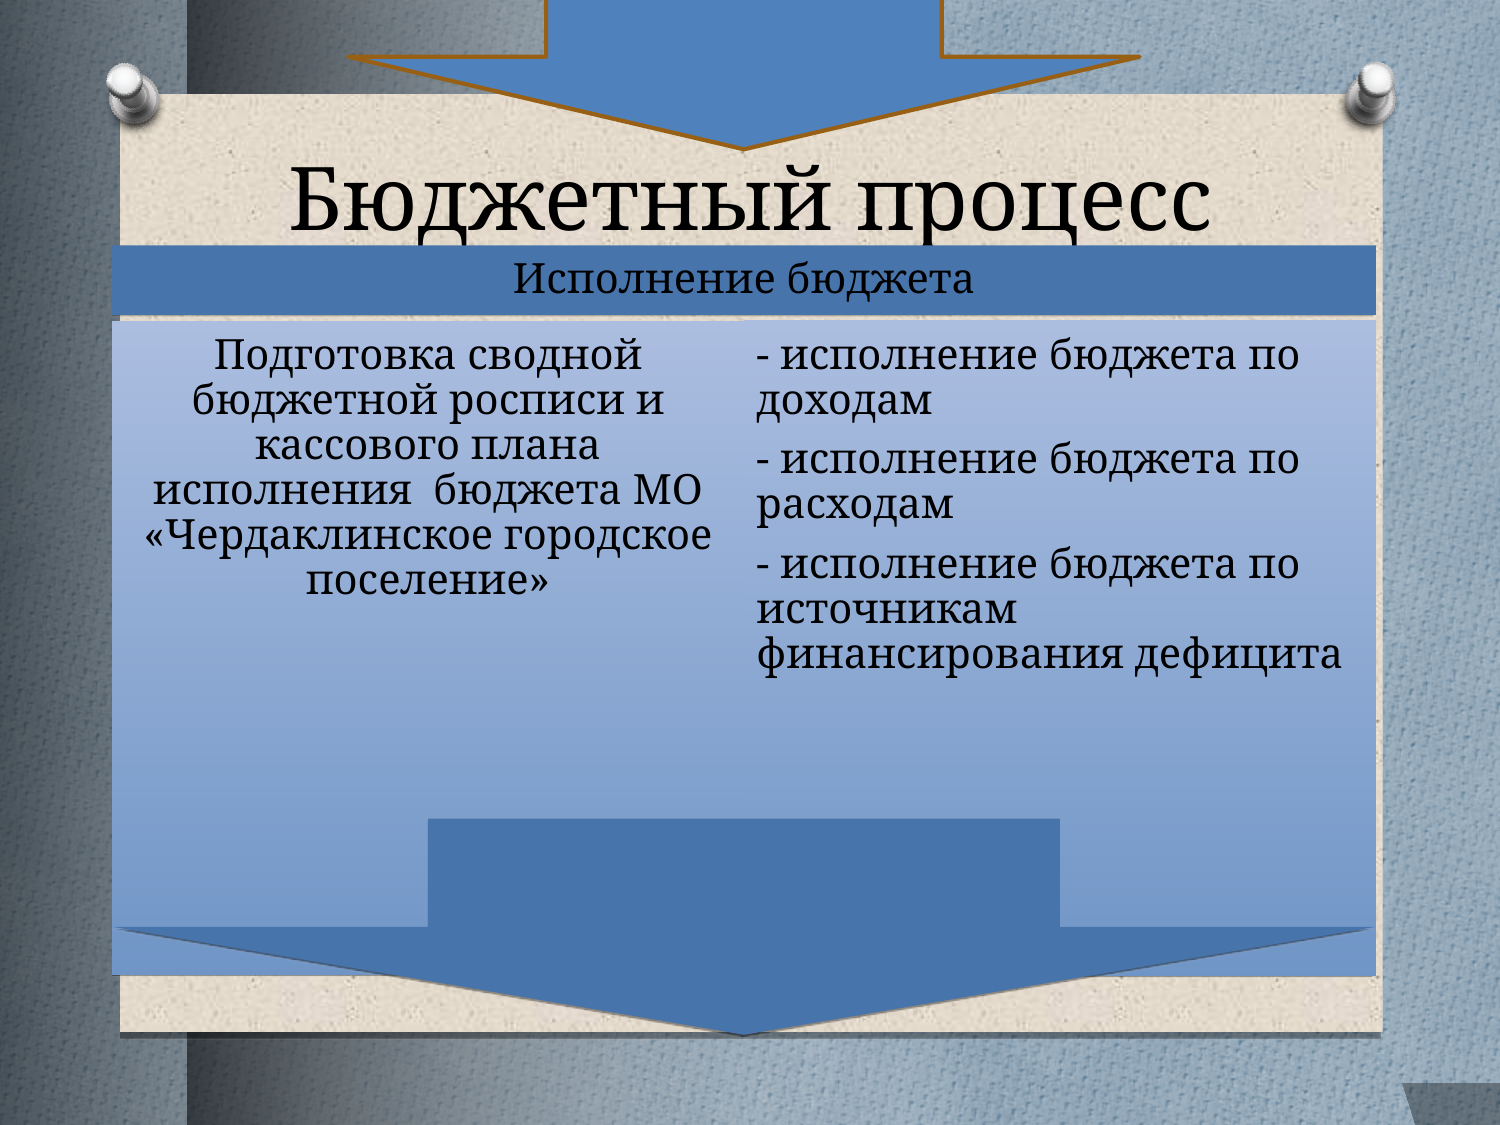

Бюджетный процесс
Исполнение бюджета
- исполнение бюджета по доходам
- исполнение бюджета по расходам
- исполнение бюджета по источникам финансирования дефицита
Подготовка сводной бюджетной росписи и кассового плана исполнения бюджета МО «Чердаклинское городское поселение»